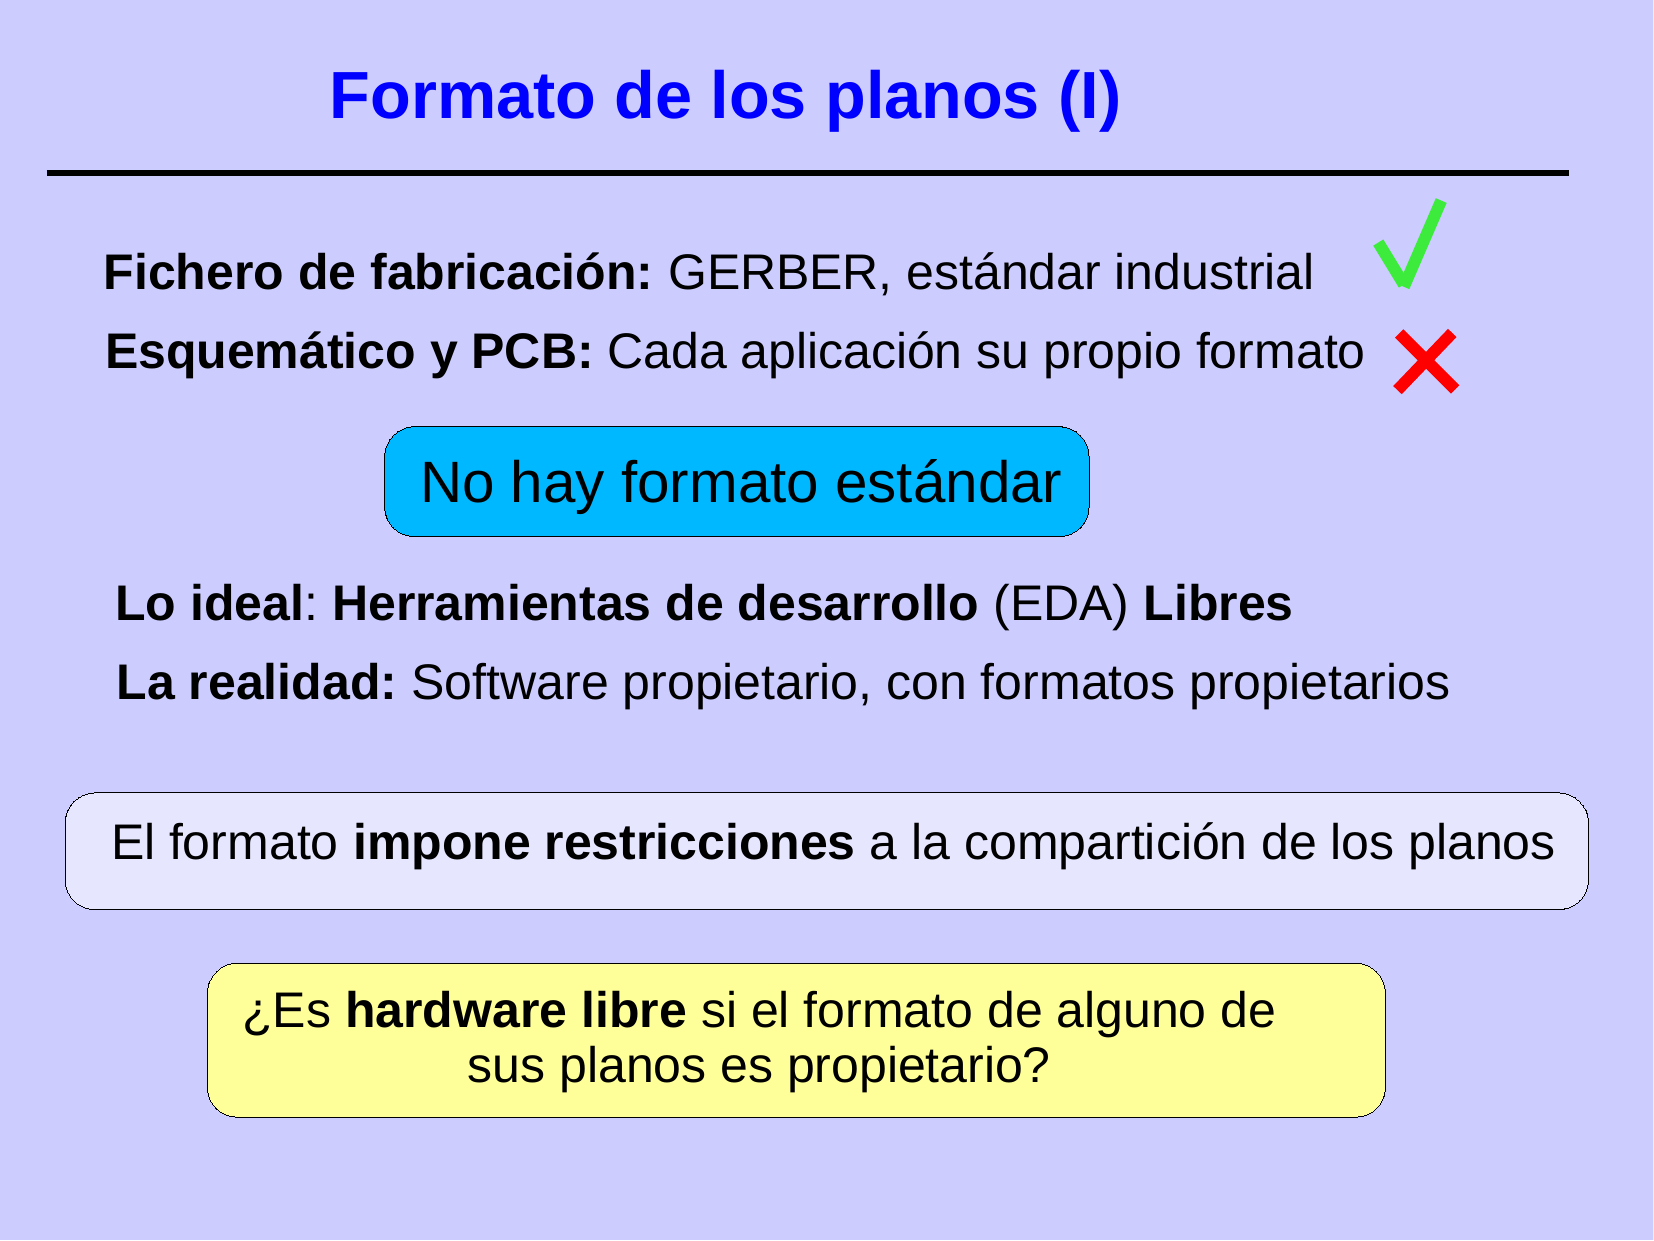

# Formato de los planos (I)
 Fichero de fabricación: GERBER, estándar industrial
 Esquemático y PCB: Cada aplicación su propio formato
No hay formato estándar
 Lo ideal: Herramientas de desarrollo (EDA) Libres
 La realidad: Software propietario, con formatos propietarios
El formato impone restricciones a la compartición de los planos
¿Es hardware libre si el formato de alguno de sus planos es propietario?